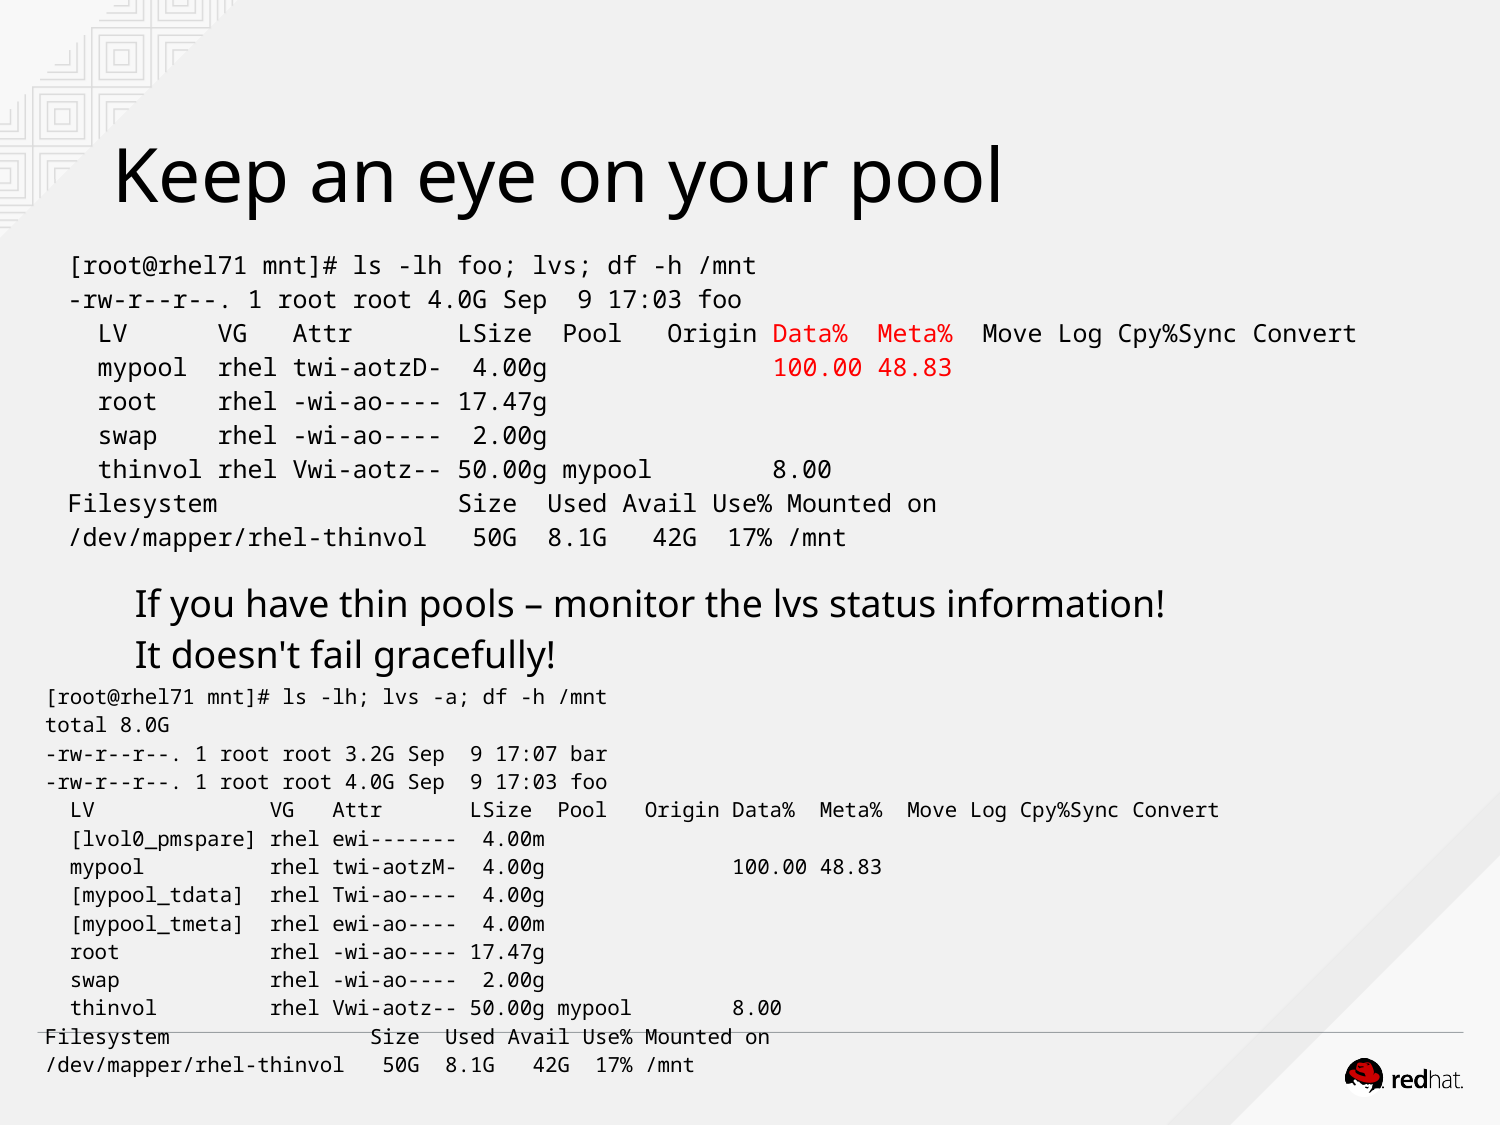

# Keep an eye on your pool
[root@rhel71 mnt]# ls -lh foo; lvs; df -h /mnt
-rw-r--r--. 1 root root 4.0G Sep 9 17:03 foo
 LV VG Attr LSize Pool Origin Data% Meta% Move Log Cpy%Sync Convert
 mypool rhel twi-aotzD- 4.00g 100.00 48.83
 root rhel -wi-ao---- 17.47g
 swap rhel -wi-ao---- 2.00g
 thinvol rhel Vwi-aotz-- 50.00g mypool 8.00
Filesystem Size Used Avail Use% Mounted on
/dev/mapper/rhel-thinvol 50G 8.1G 42G 17% /mnt
If you have thin pools – monitor the lvs status information!
It doesn't fail gracefully!
[root@rhel71 mnt]# ls -lh; lvs -a; df -h /mnt
total 8.0G
-rw-r--r--. 1 root root 3.2G Sep 9 17:07 bar
-rw-r--r--. 1 root root 4.0G Sep 9 17:03 foo
 LV VG Attr LSize Pool Origin Data% Meta% Move Log Cpy%Sync Convert
 [lvol0_pmspare] rhel ewi------- 4.00m
 mypool rhel twi-aotzM- 4.00g 100.00 48.83
 [mypool_tdata] rhel Twi-ao---- 4.00g
 [mypool_tmeta] rhel ewi-ao---- 4.00m
 root rhel -wi-ao---- 17.47g
 swap rhel -wi-ao---- 2.00g
 thinvol rhel Vwi-aotz-- 50.00g mypool 8.00
Filesystem Size Used Avail Use% Mounted on
/dev/mapper/rhel-thinvol 50G 8.1G 42G 17% /mnt